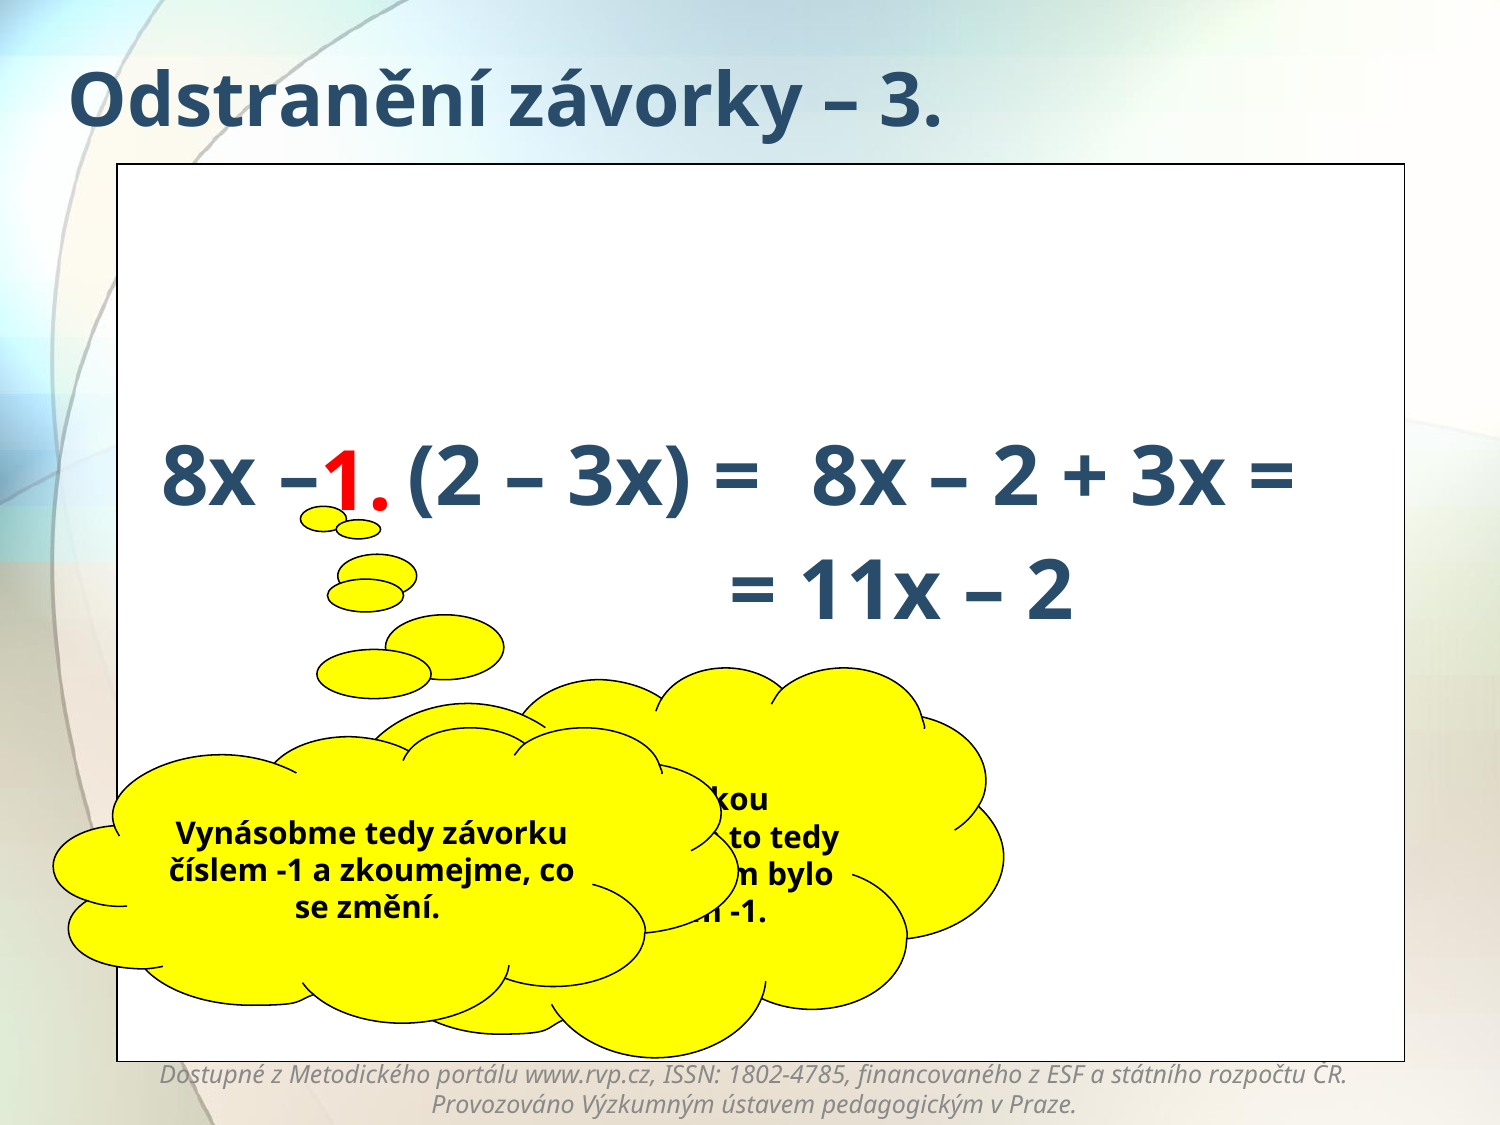

Odstranění závorky – 3.
8x – (2 – 3x) =
8x – 2 + 3x =
1.
= 11x – 2
Je-li před závorkou znaménko minus, je to tedy stejné jako kdyby tam bylo násobení číslem -1.
Vynásobme tedy závorku číslem -1 a zkoumejme, co se změní.